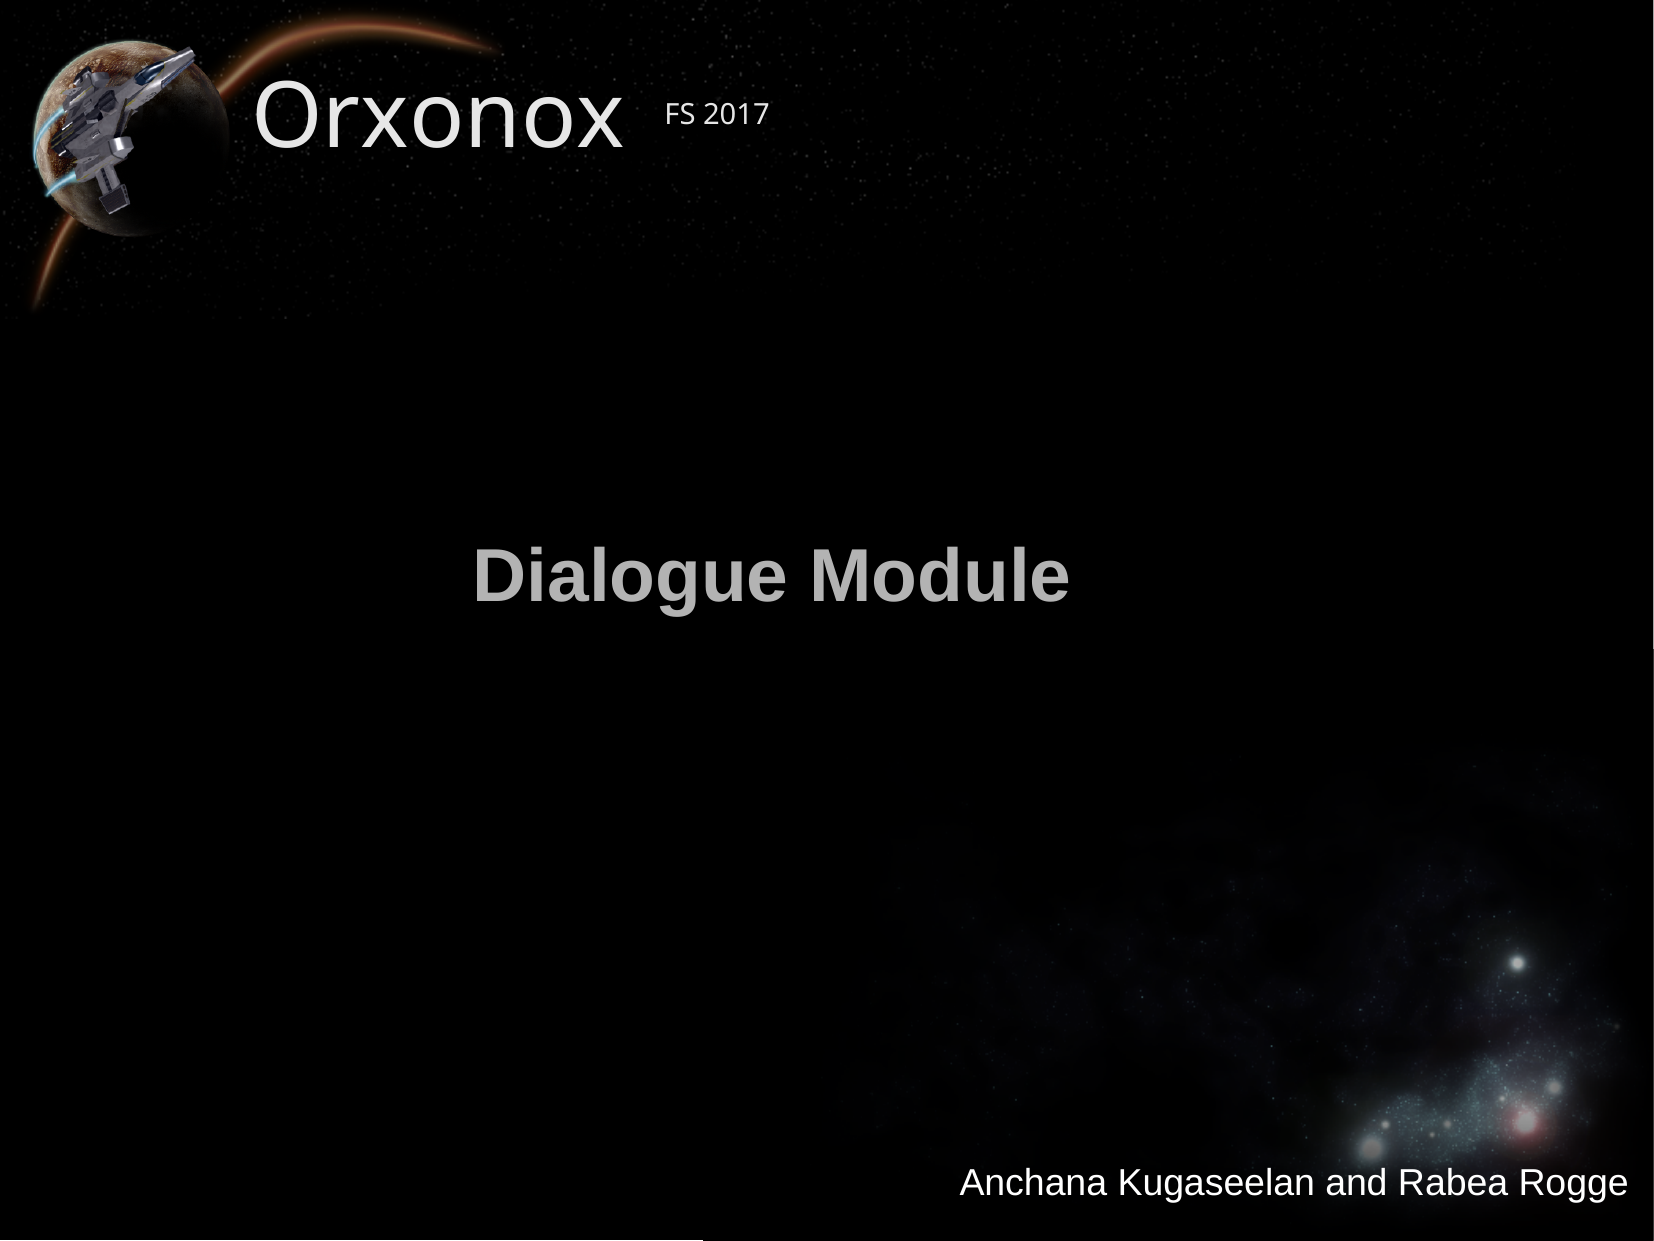

# Dialogue Module
Anchana Kugaseelan and Rabea Rogge